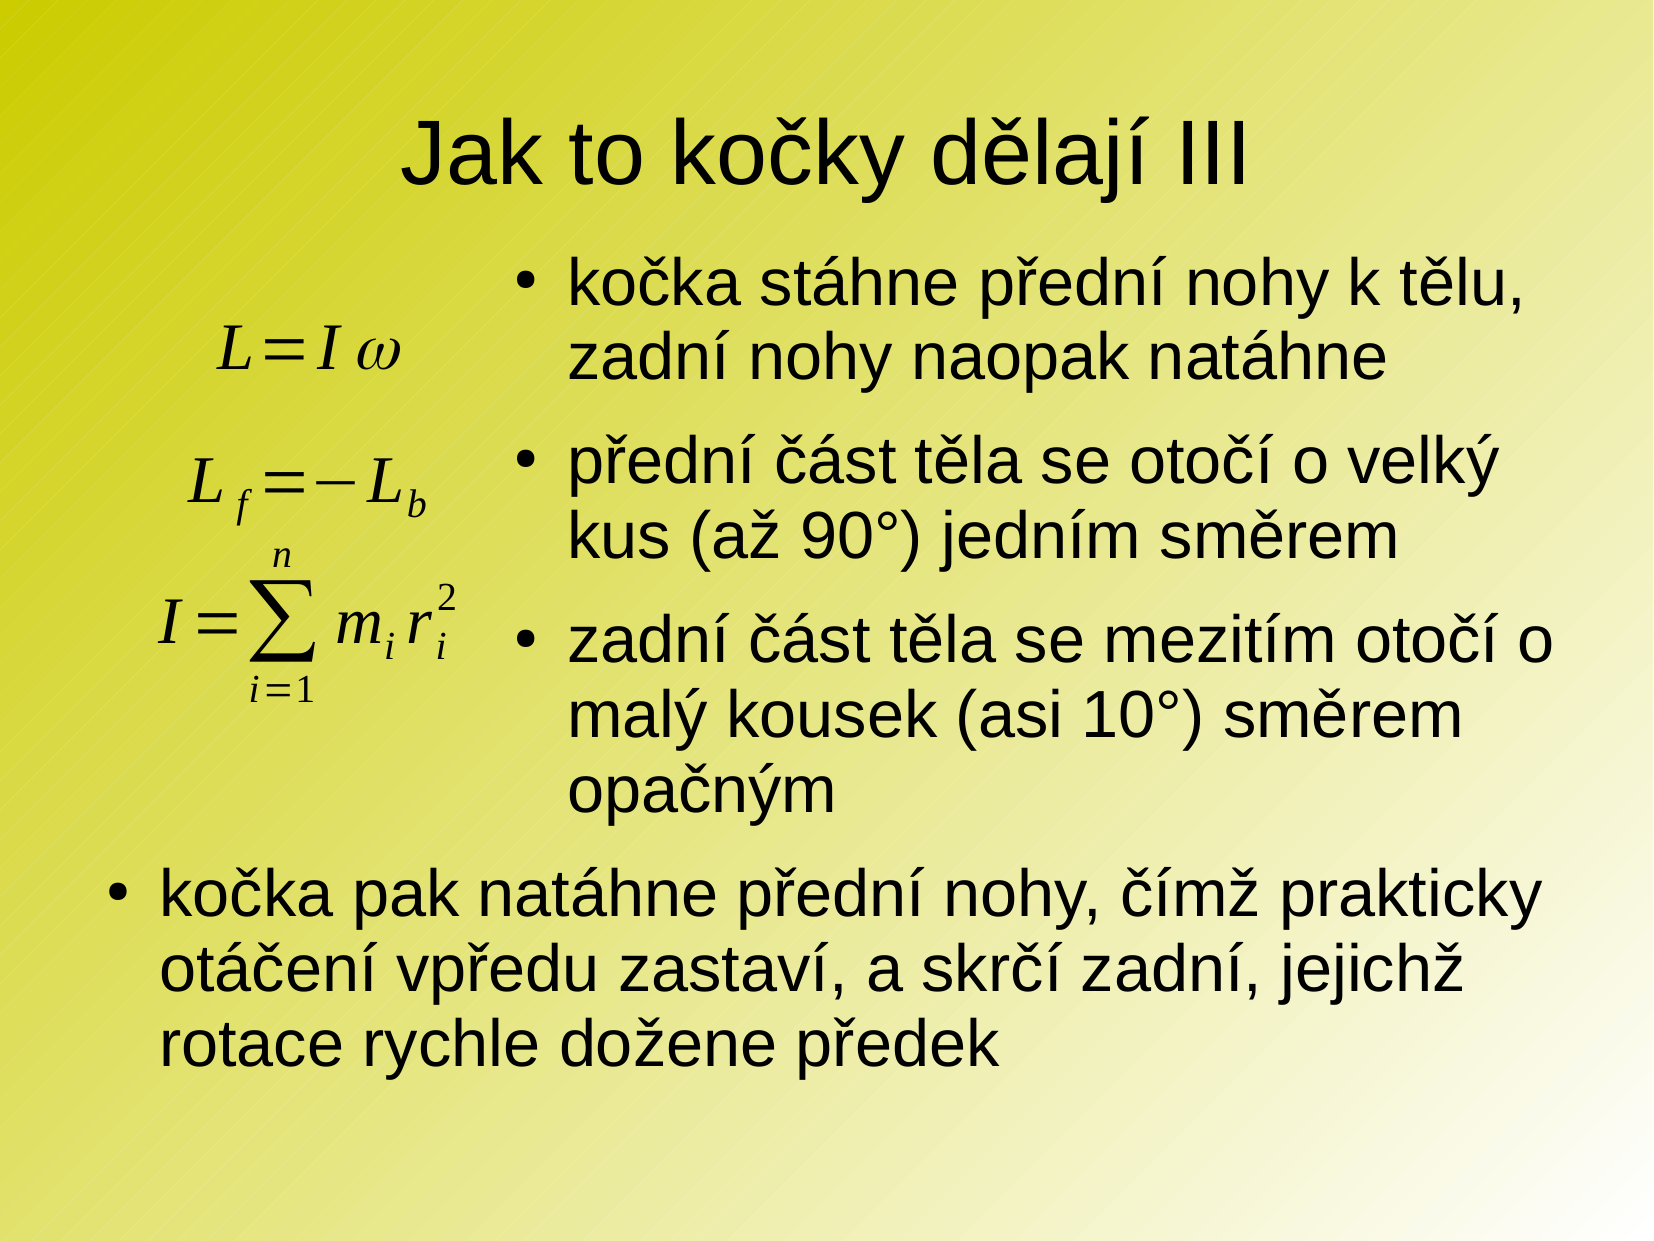

# Jak to kočky dělají III
kočka stáhne přední nohy k tělu, zadní nohy naopak natáhne
přední část těla se otočí o velký kus (až 90°) jedním směrem
zadní část těla se mezitím otočí o malý kousek (asi 10°) směrem opačným
kočka pak natáhne přední nohy, čímž prakticky otáčení vpředu zastaví, a skrčí zadní, jejichž rotace rychle dožene předek